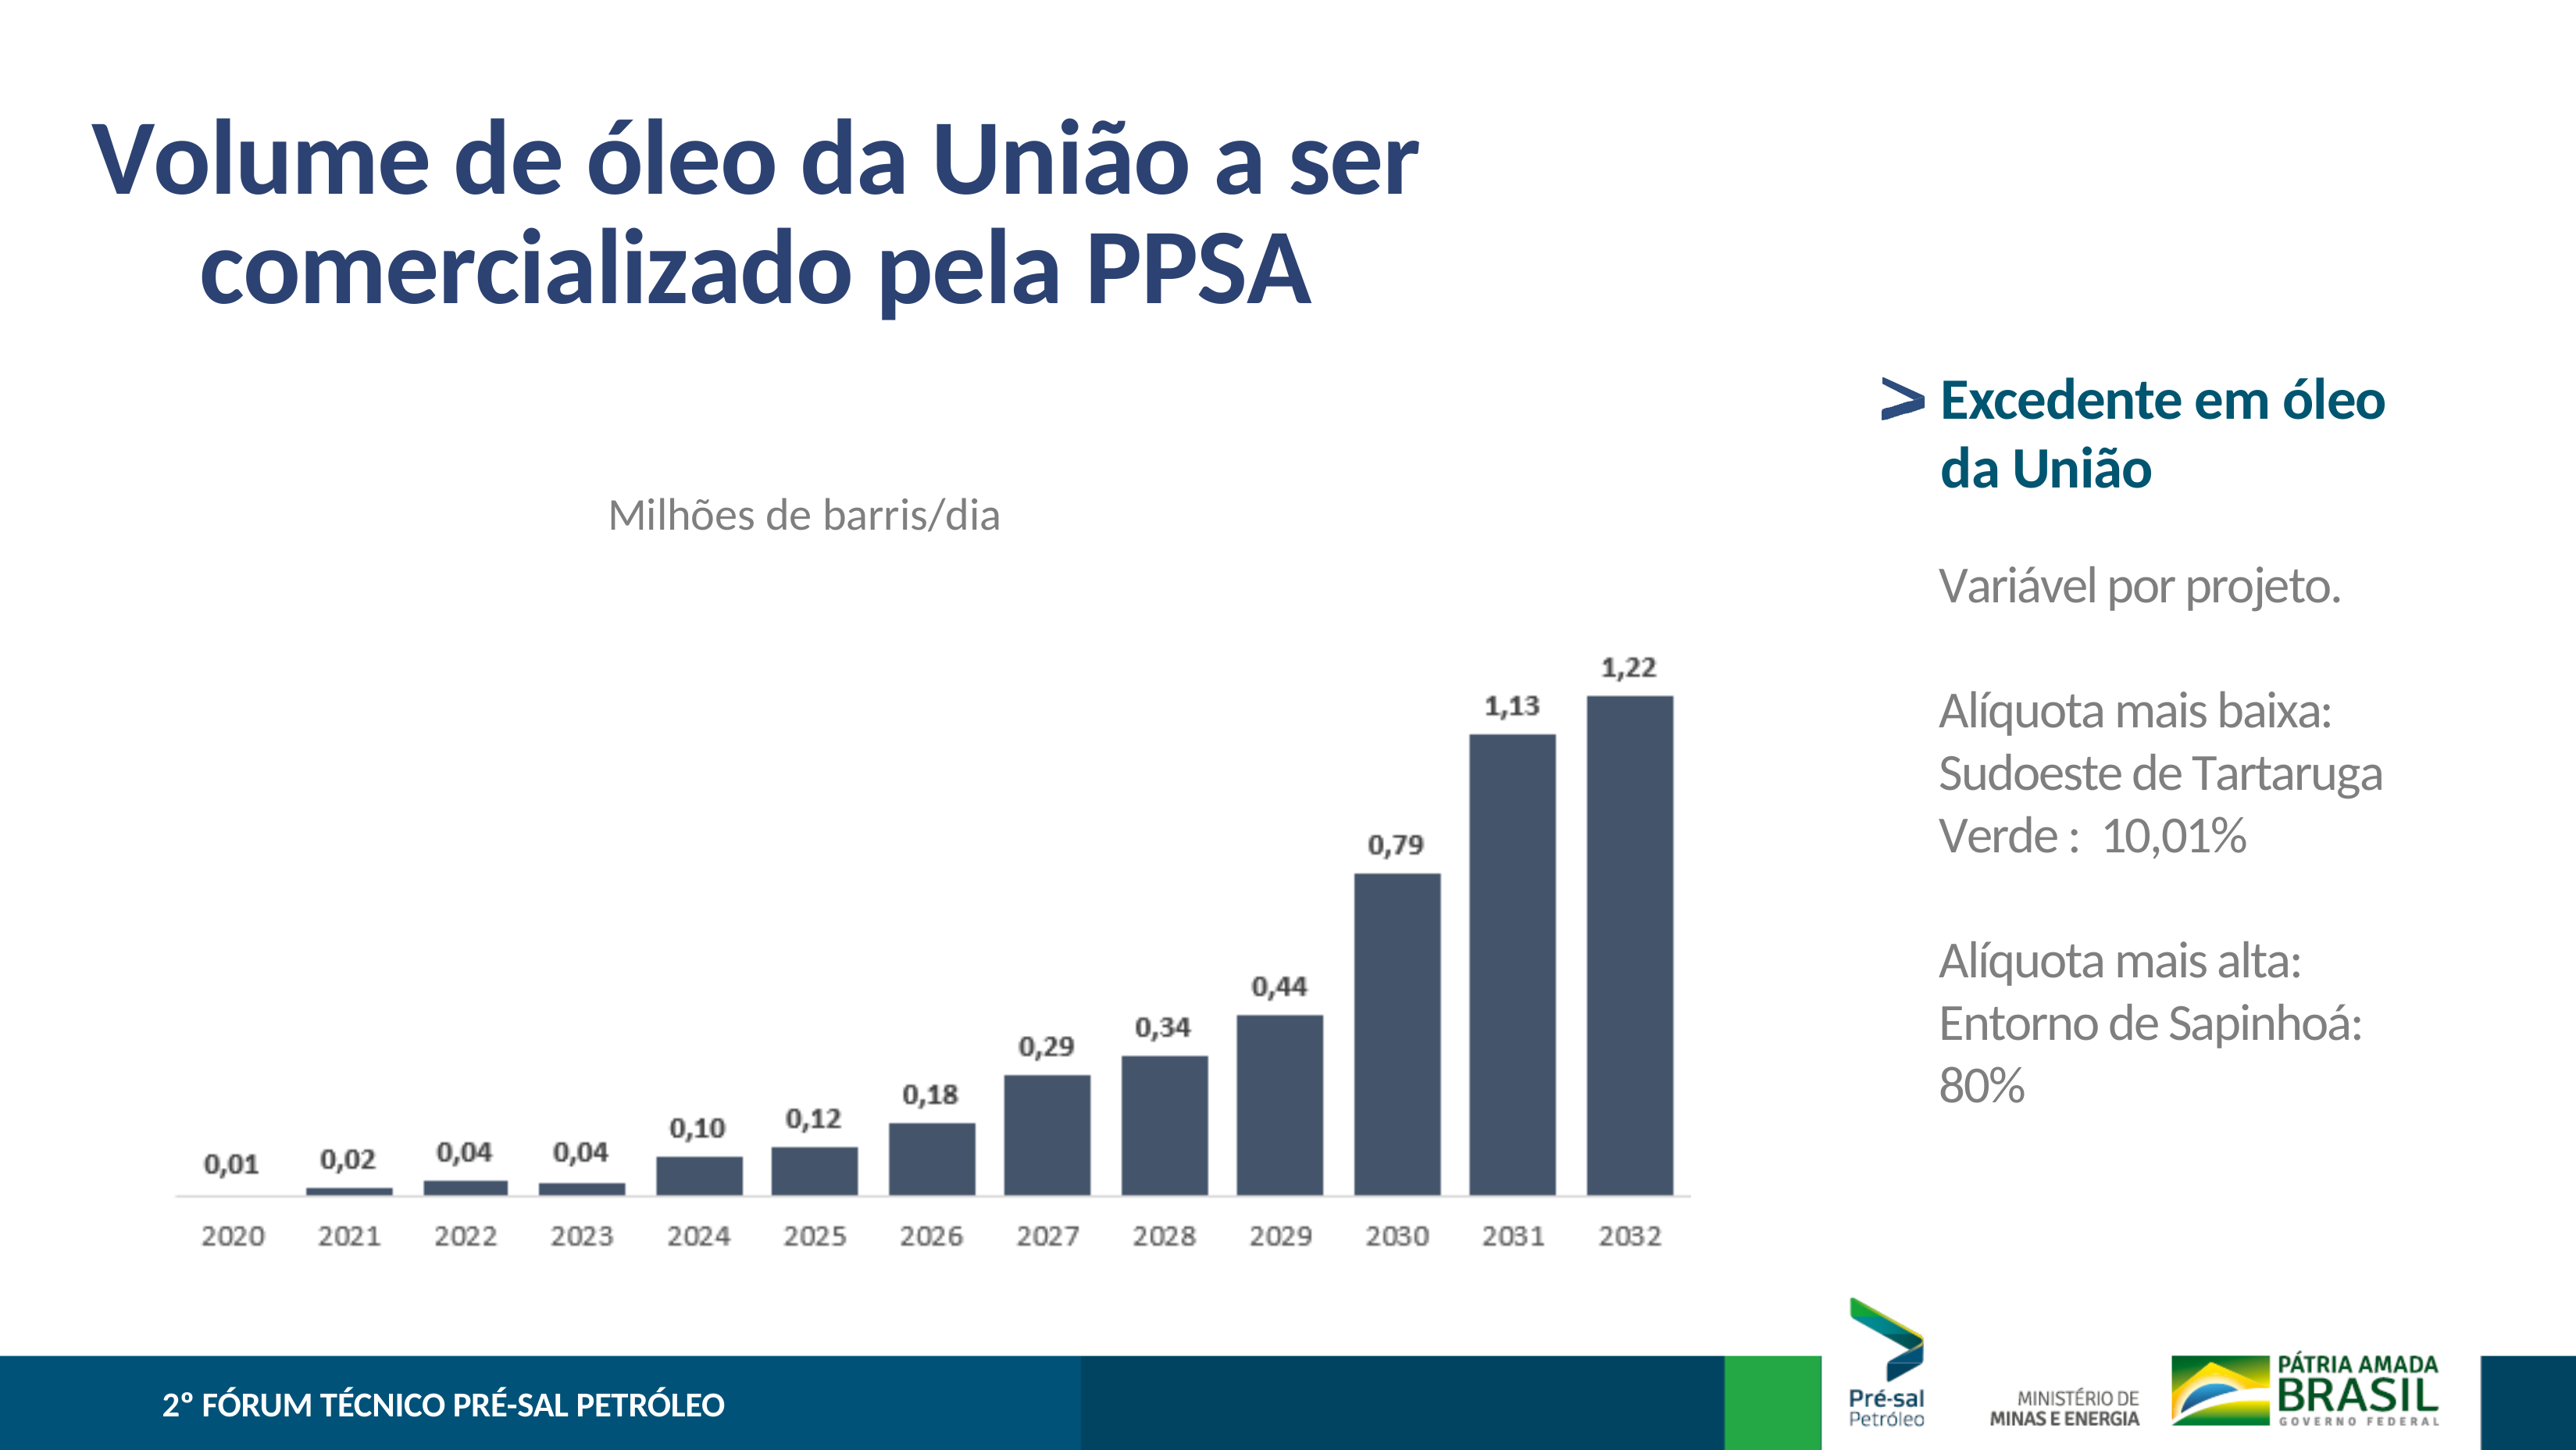

# Volume de óleo da União a ser comercializado pela PPSA
Excedente em óleo
da União
Milhões de barris/dia
Variável por projeto.
Alíquota mais baixa:
Sudoeste de Tartaruga Verde : 10,01%
Alíquota mais alta:
Entorno de Sapinhoá:
80%
2º FÓRUM TÉCNICO PRÉ-SAL PETRÓLEO